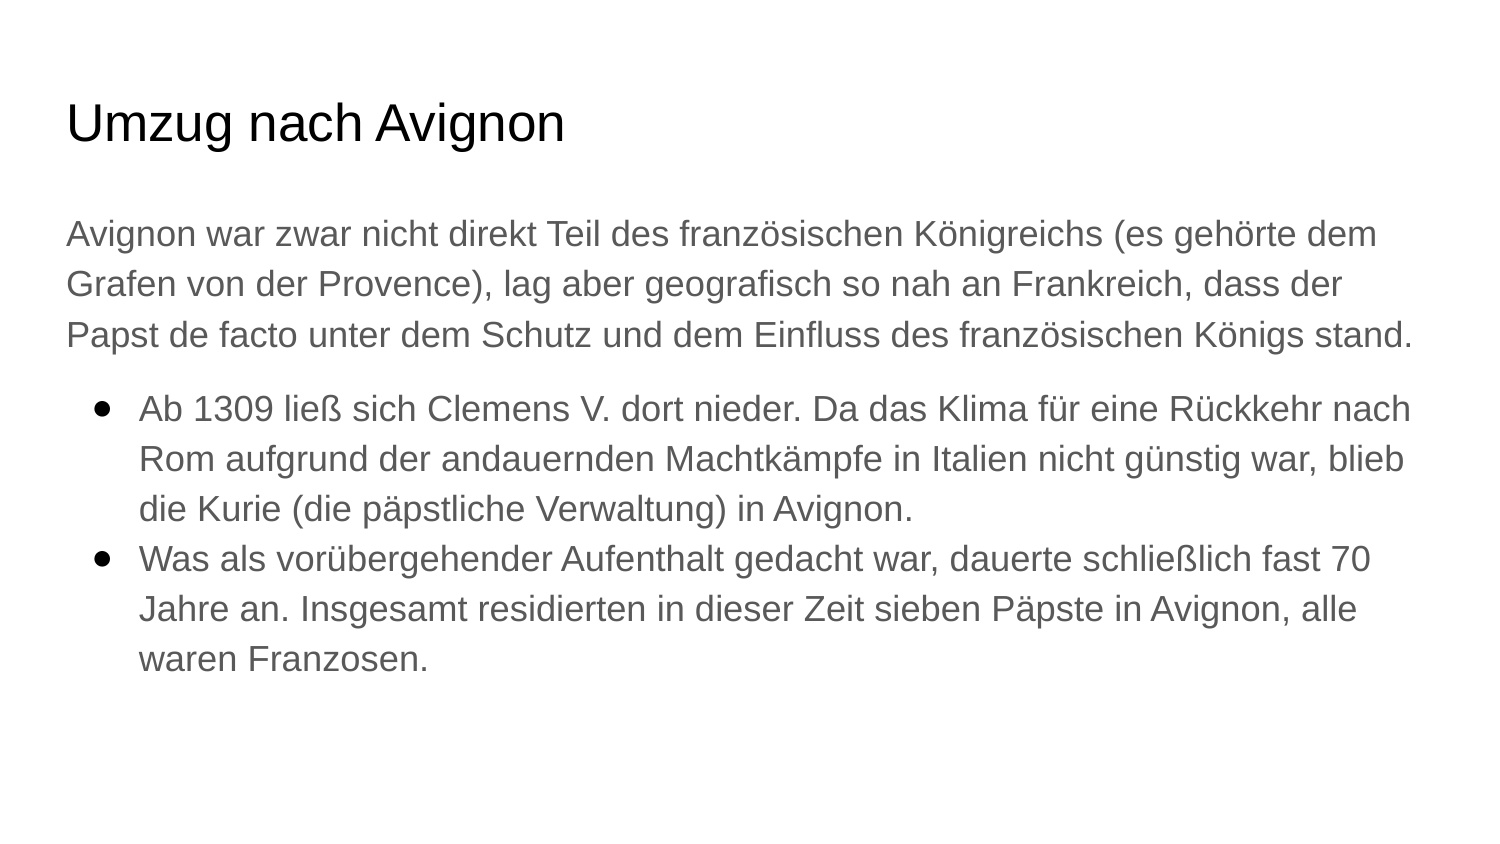

# Umzug nach Avignon
Avignon war zwar nicht direkt Teil des französischen Königreichs (es gehörte dem Grafen von der Provence), lag aber geografisch so nah an Frankreich, dass der Papst de facto unter dem Schutz und dem Einfluss des französischen Königs stand.
Ab 1309 ließ sich Clemens V. dort nieder. Da das Klima für eine Rückkehr nach Rom aufgrund der andauernden Machtkämpfe in Italien nicht günstig war, blieb die Kurie (die päpstliche Verwaltung) in Avignon.
Was als vorübergehender Aufenthalt gedacht war, dauerte schließlich fast 70 Jahre an. Insgesamt residierten in dieser Zeit sieben Päpste in Avignon, alle waren Franzosen.